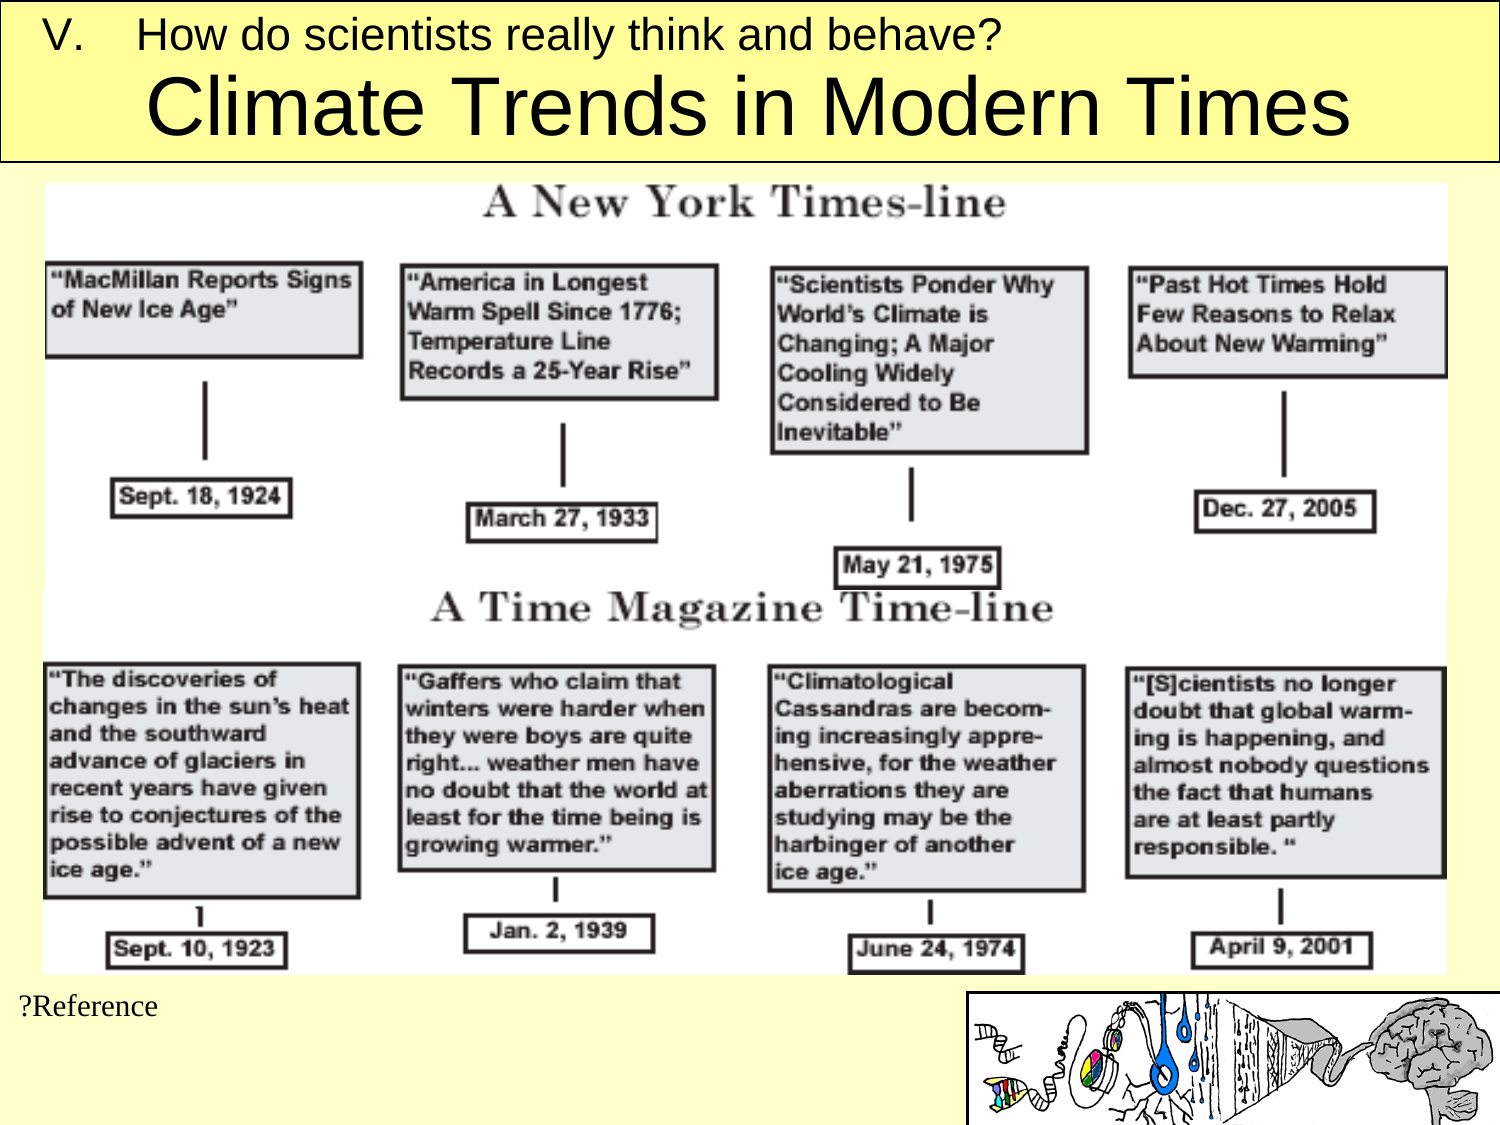

V. How do scientists really think and behave?
 Climate Trends in Modern Times
?Reference